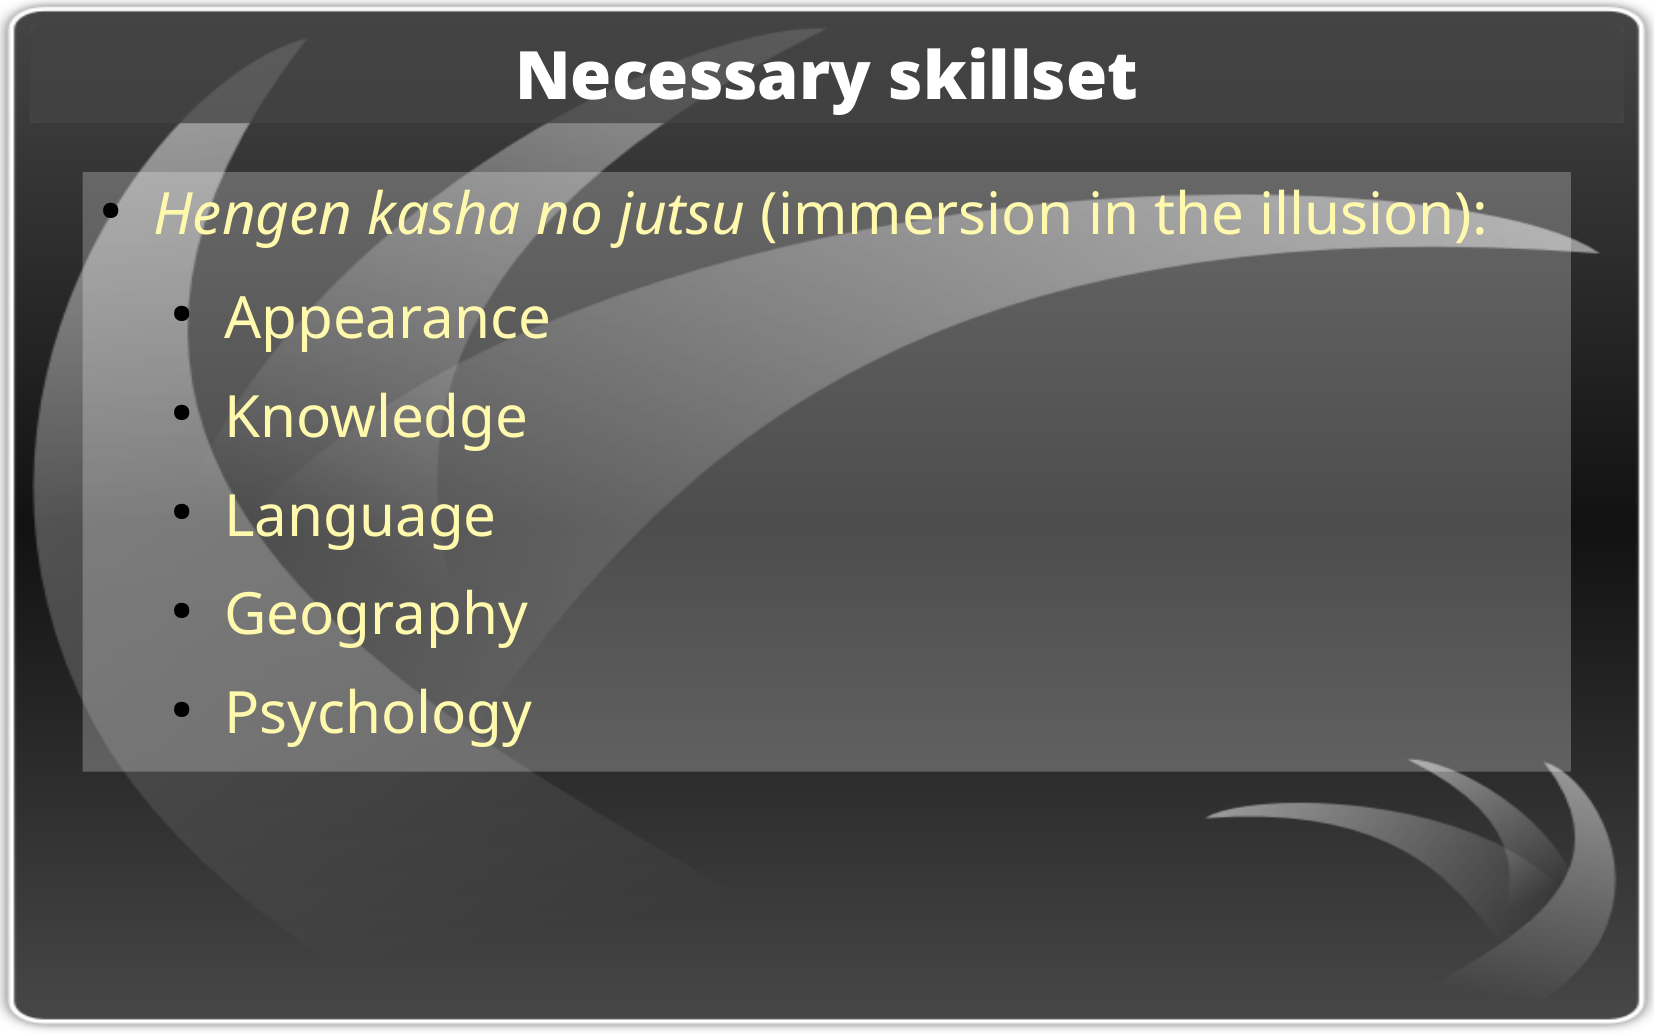

# Necessary skillset
Hengen kasha no jutsu (immersion in the illusion):
Appearance
Knowledge
Language
Geography
Psychology